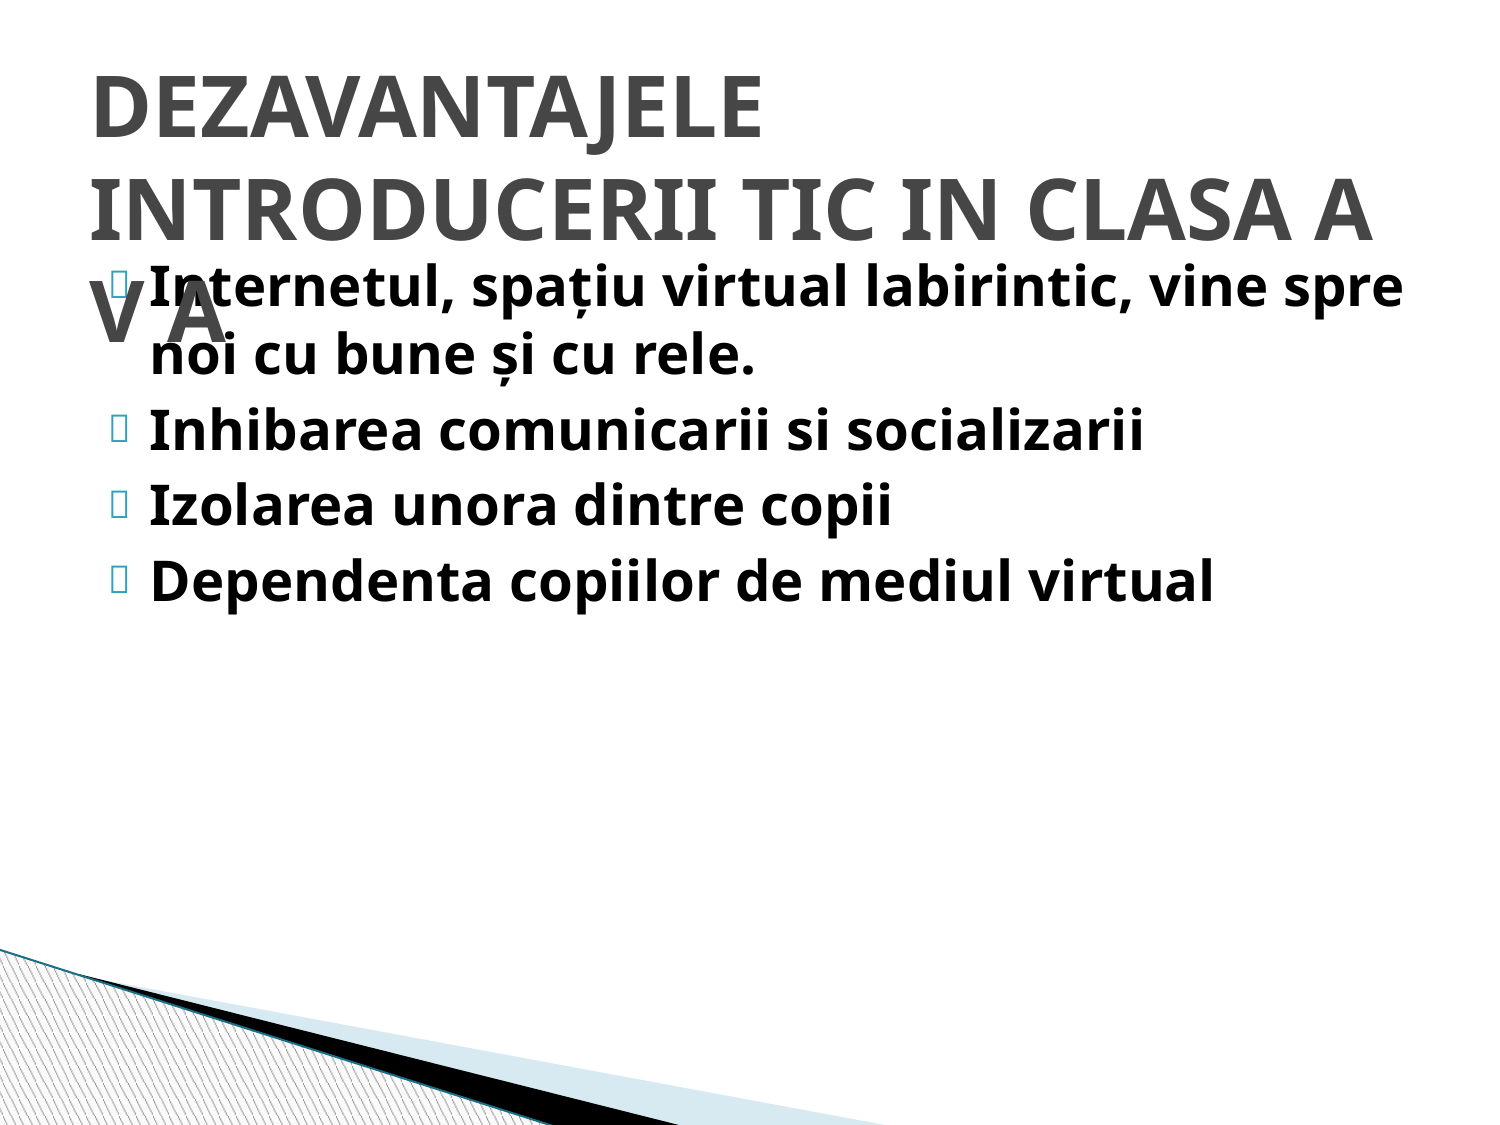

DEZAVANTAJELE INTRODUCERII TIC IN CLASA A V A
# Internetul, spațiu virtual labirintic, vine spre noi cu bune și cu rele.
Inhibarea comunicarii si socializarii
Izolarea unora dintre copii
Dependenta copiilor de mediul virtual